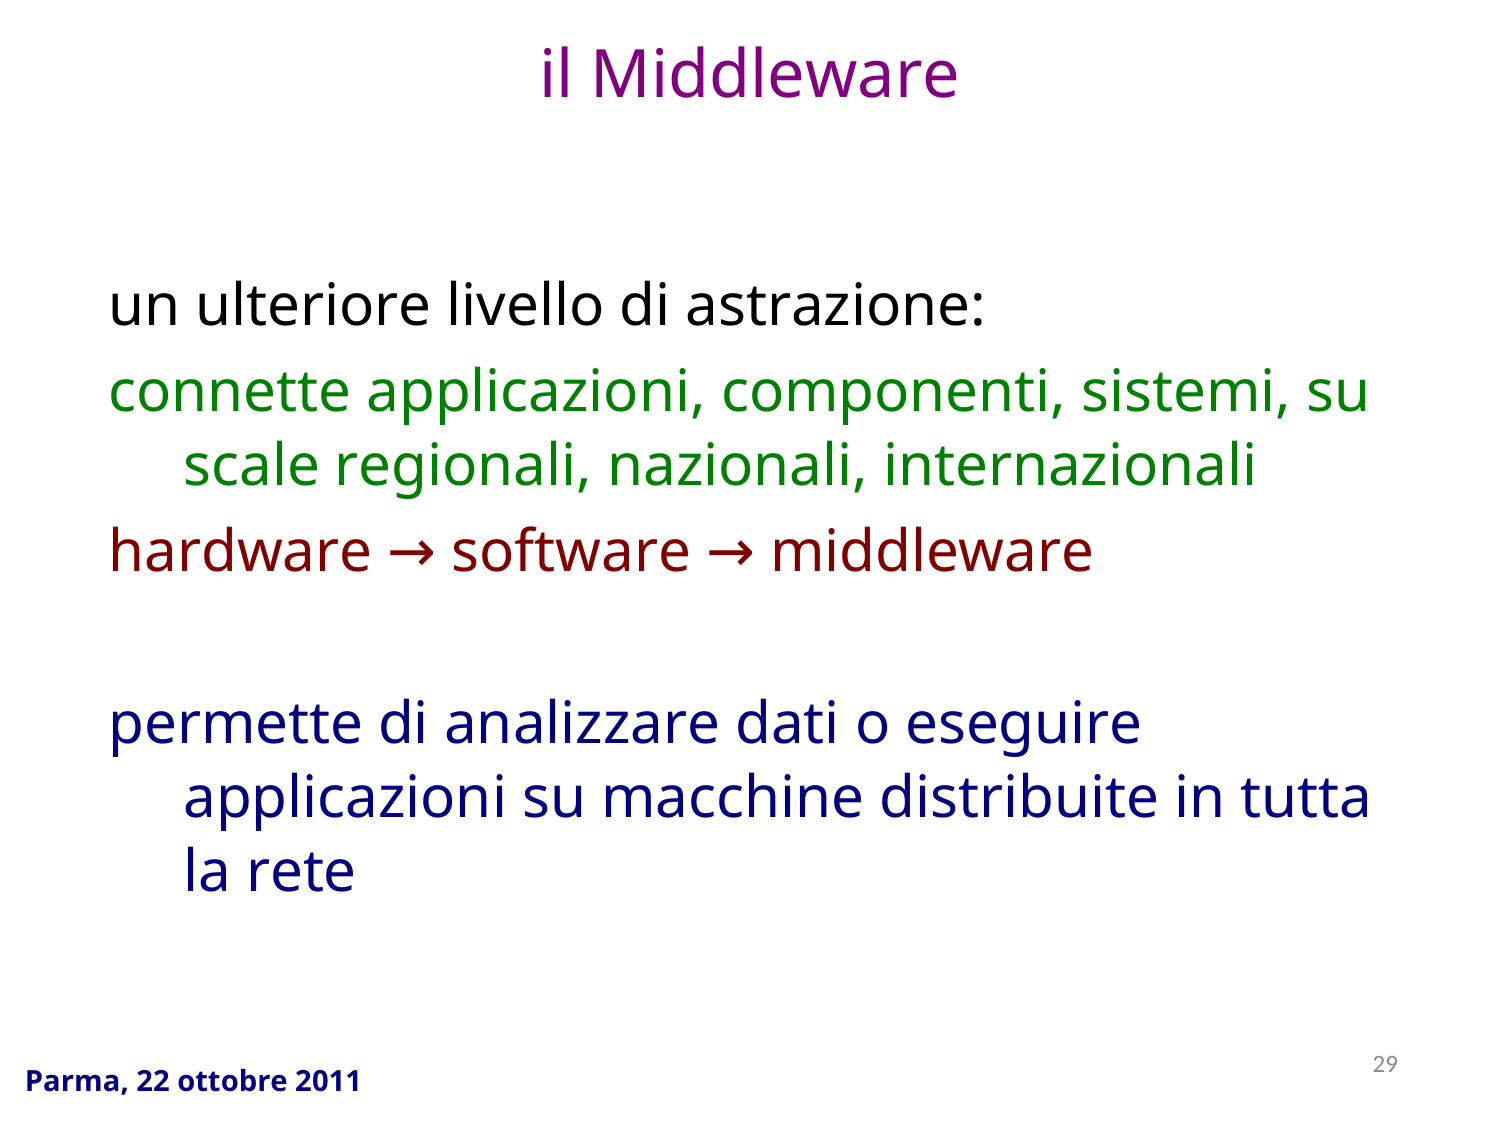

il Middleware
# un ulteriore livello di astrazione:
connette applicazioni, componenti, sistemi, su scale regionali, nazionali, internazionali
hardware → software → middleware
permette di analizzare dati o eseguire applicazioni su macchine distribuite in tutta la rete
29